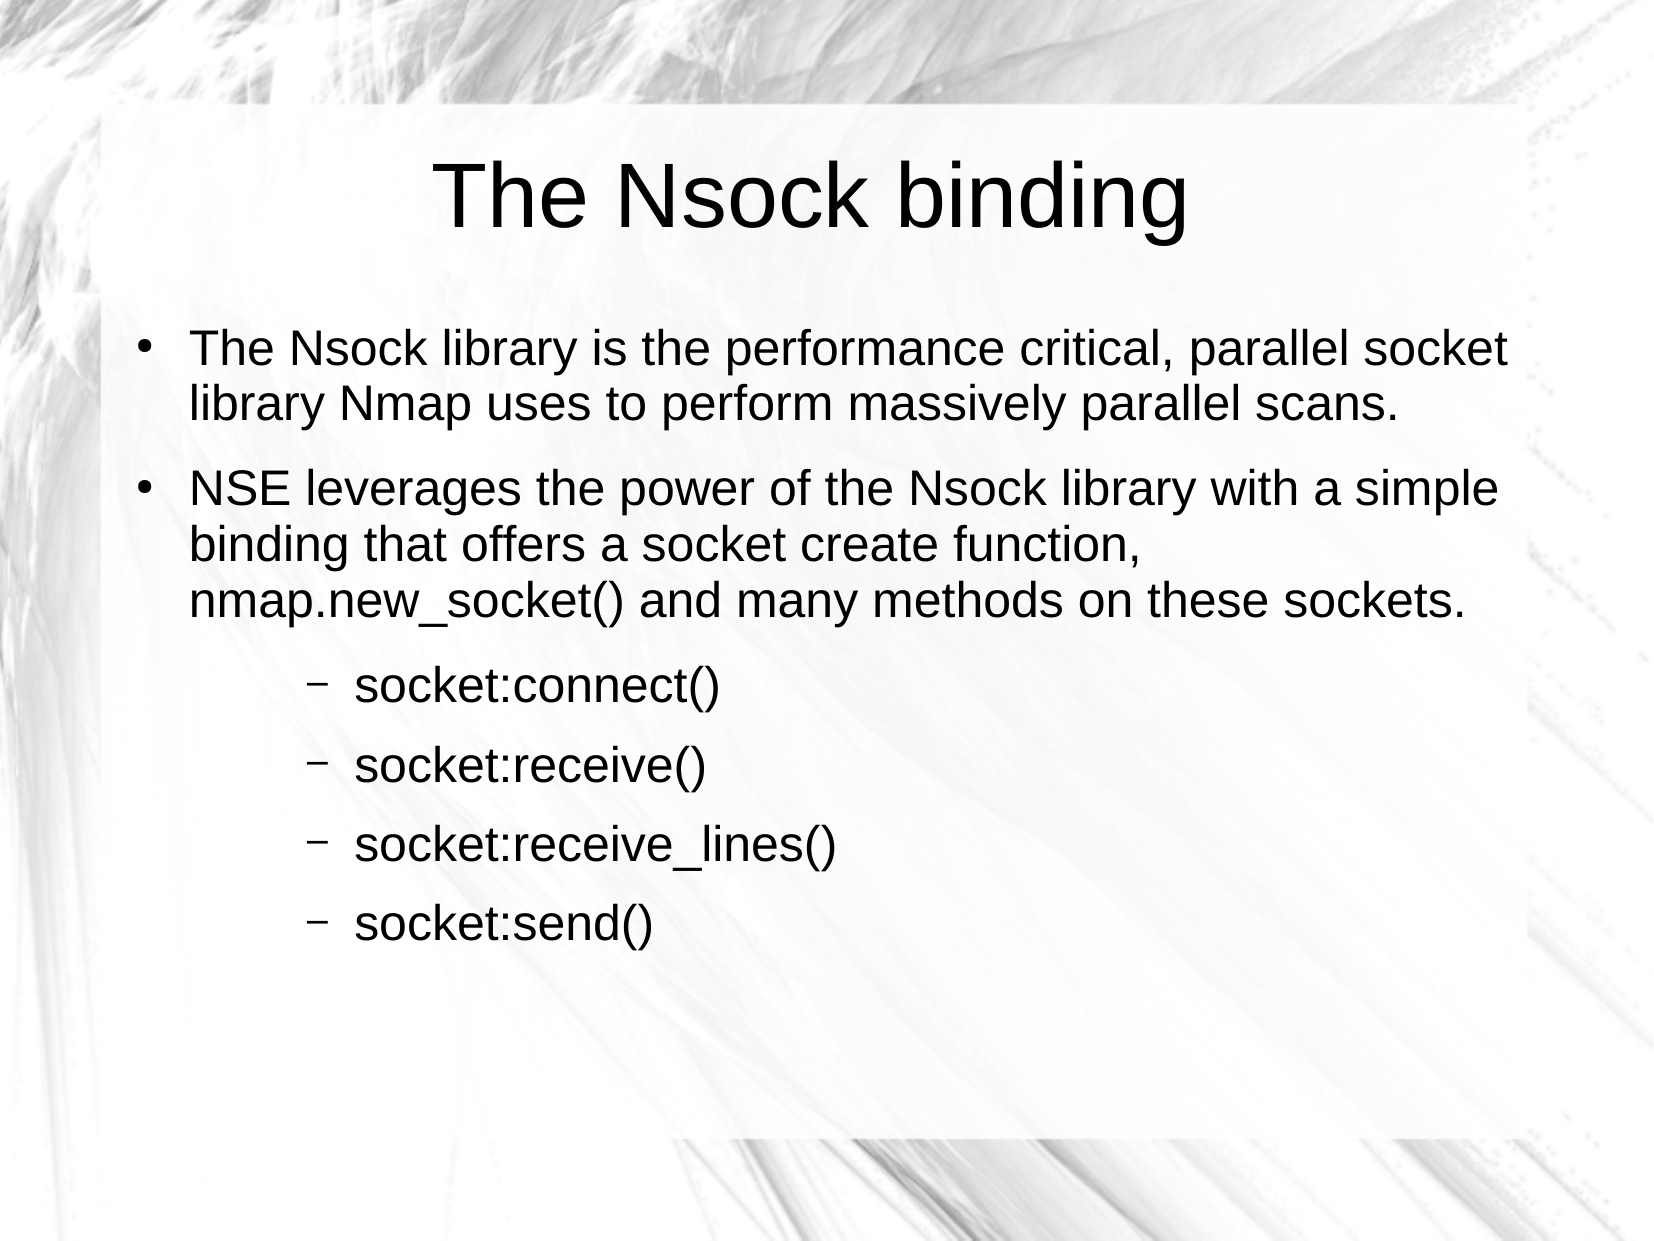

# The Nsock binding
The Nsock library is the performance critical, parallel socket library Nmap uses to perform massively parallel scans.
NSE leverages the power of the Nsock library with a simple binding that offers a socket create function, nmap.new_socket() and many methods on these sockets.
socket:connect()
socket:receive()
socket:receive_lines()
socket:send()